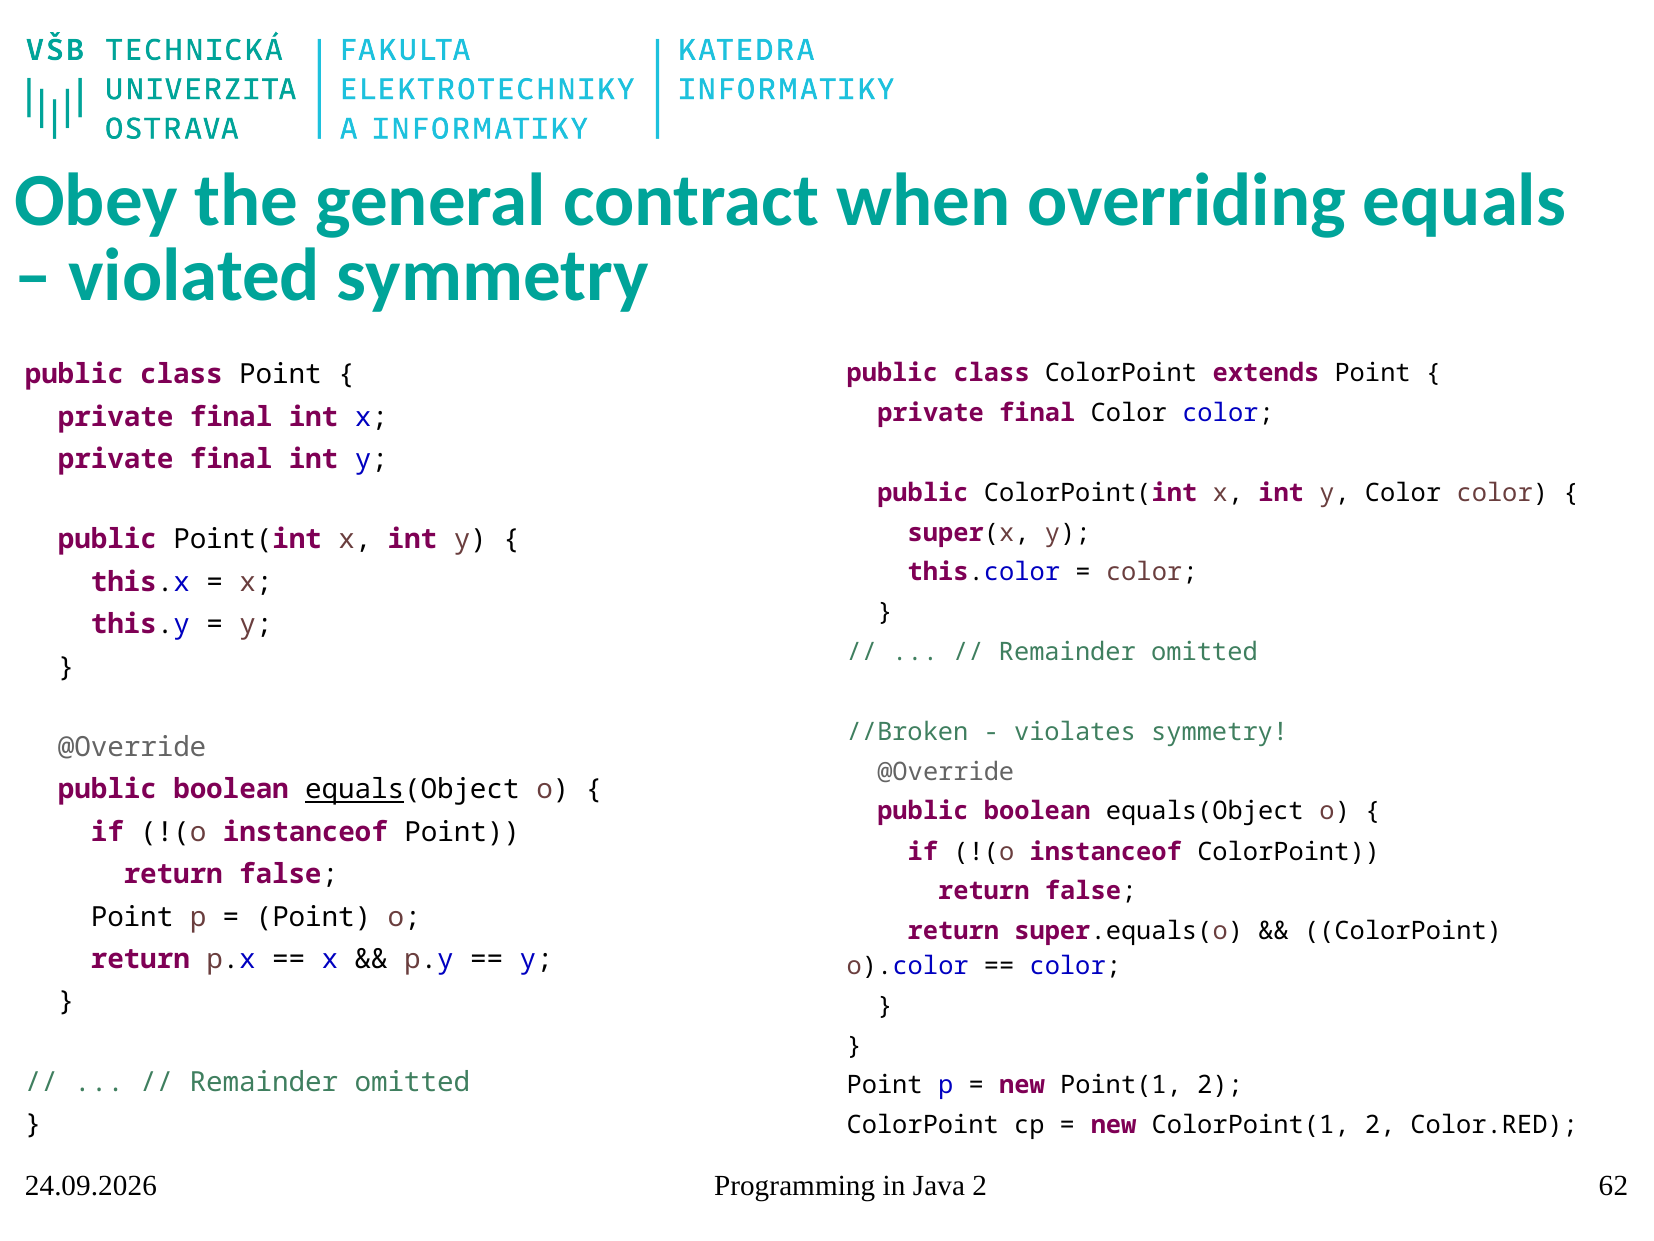

# Obey the general contract when overriding equals – violated symmetry
public class Point {
 private final int x;
 private final int y;
 public Point(int x, int y) {
 this.x = x;
 this.y = y;
 }
 @Override
 public boolean equals(Object o) {
 if (!(o instanceof Point))
 return false;
 Point p = (Point) o;
 return p.x == x && p.y == y;
 }
// ... // Remainder omitted
}
public class ColorPoint extends Point {
 private final Color color;
 public ColorPoint(int x, int y, Color color) {
 super(x, y);
 this.color = color;
 }
// ... // Remainder omitted
//Broken - violates symmetry!
 @Override
 public boolean equals(Object o) {
 if (!(o instanceof ColorPoint))
 return false;
 return super.equals(o) && ((ColorPoint) o).color == color;
 }
}
Point p = new Point(1, 2);
ColorPoint cp = new ColorPoint(1, 2, Color.RED);
Programming in Java 2
62